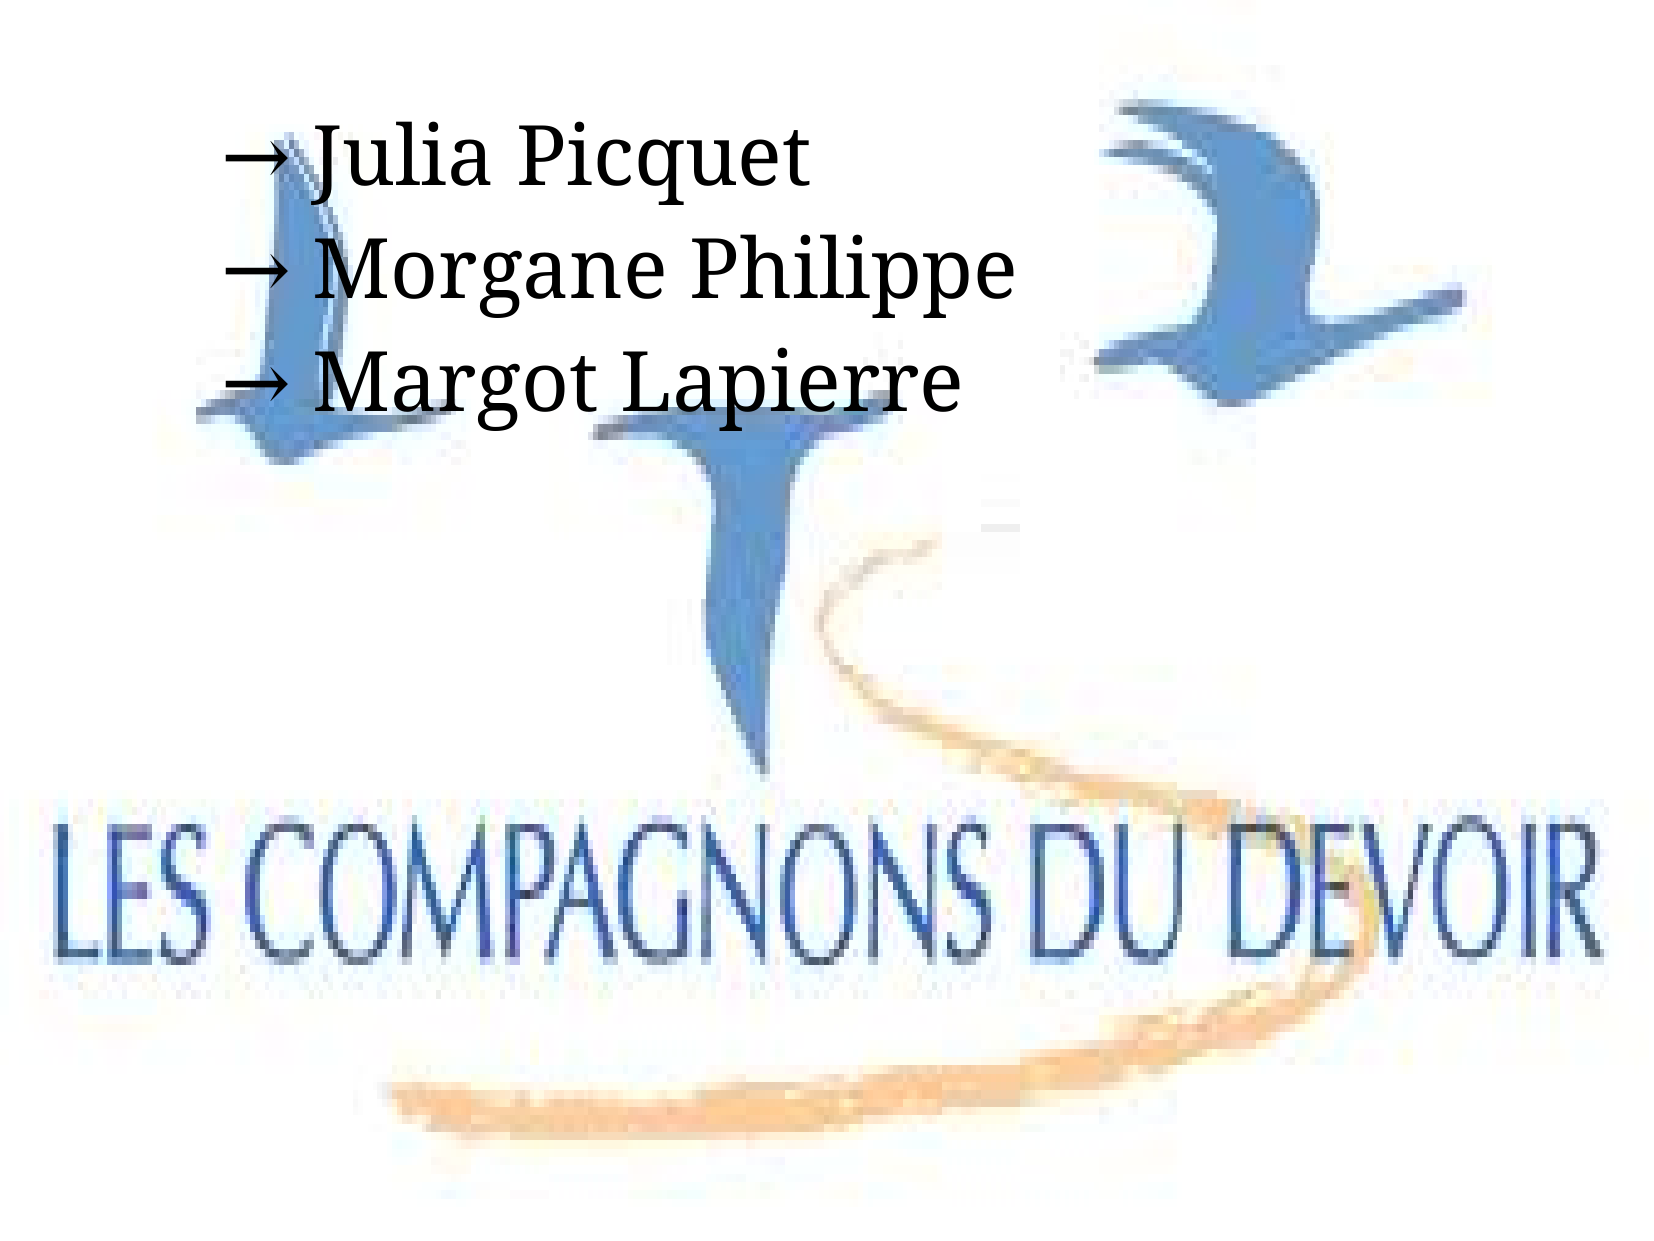

→ Julia Picquet
→ Morgane Philippe
→ Margot Lapierre